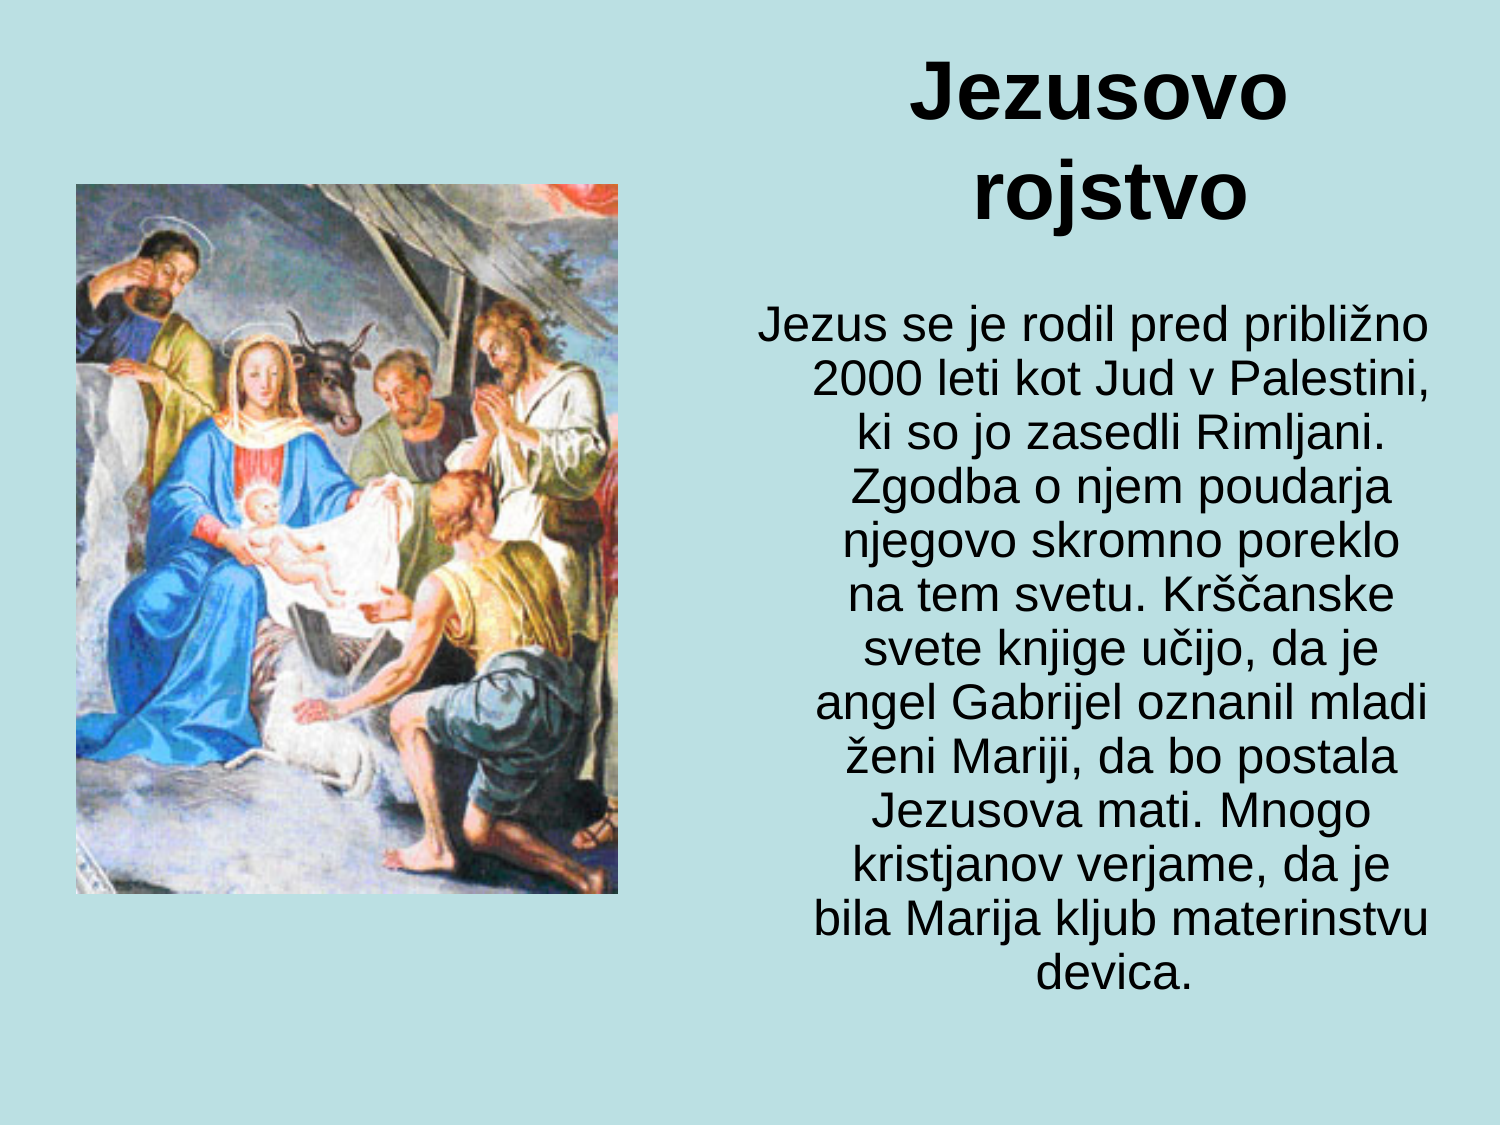

# Jezusovo rojstvo
Jezus se je rodil pred približno 2000 leti kot Jud v Palestini, ki so jo zasedli Rimljani. Zgodba o njem poudarja njegovo skromno poreklo na tem svetu. Krščanske svete knjige učijo, da je angel Gabrijel oznanil mladi ženi Mariji, da bo postala Jezusova mati. Mnogo kristjanov verjame, da je bila Marija kljub materinstvu devica.